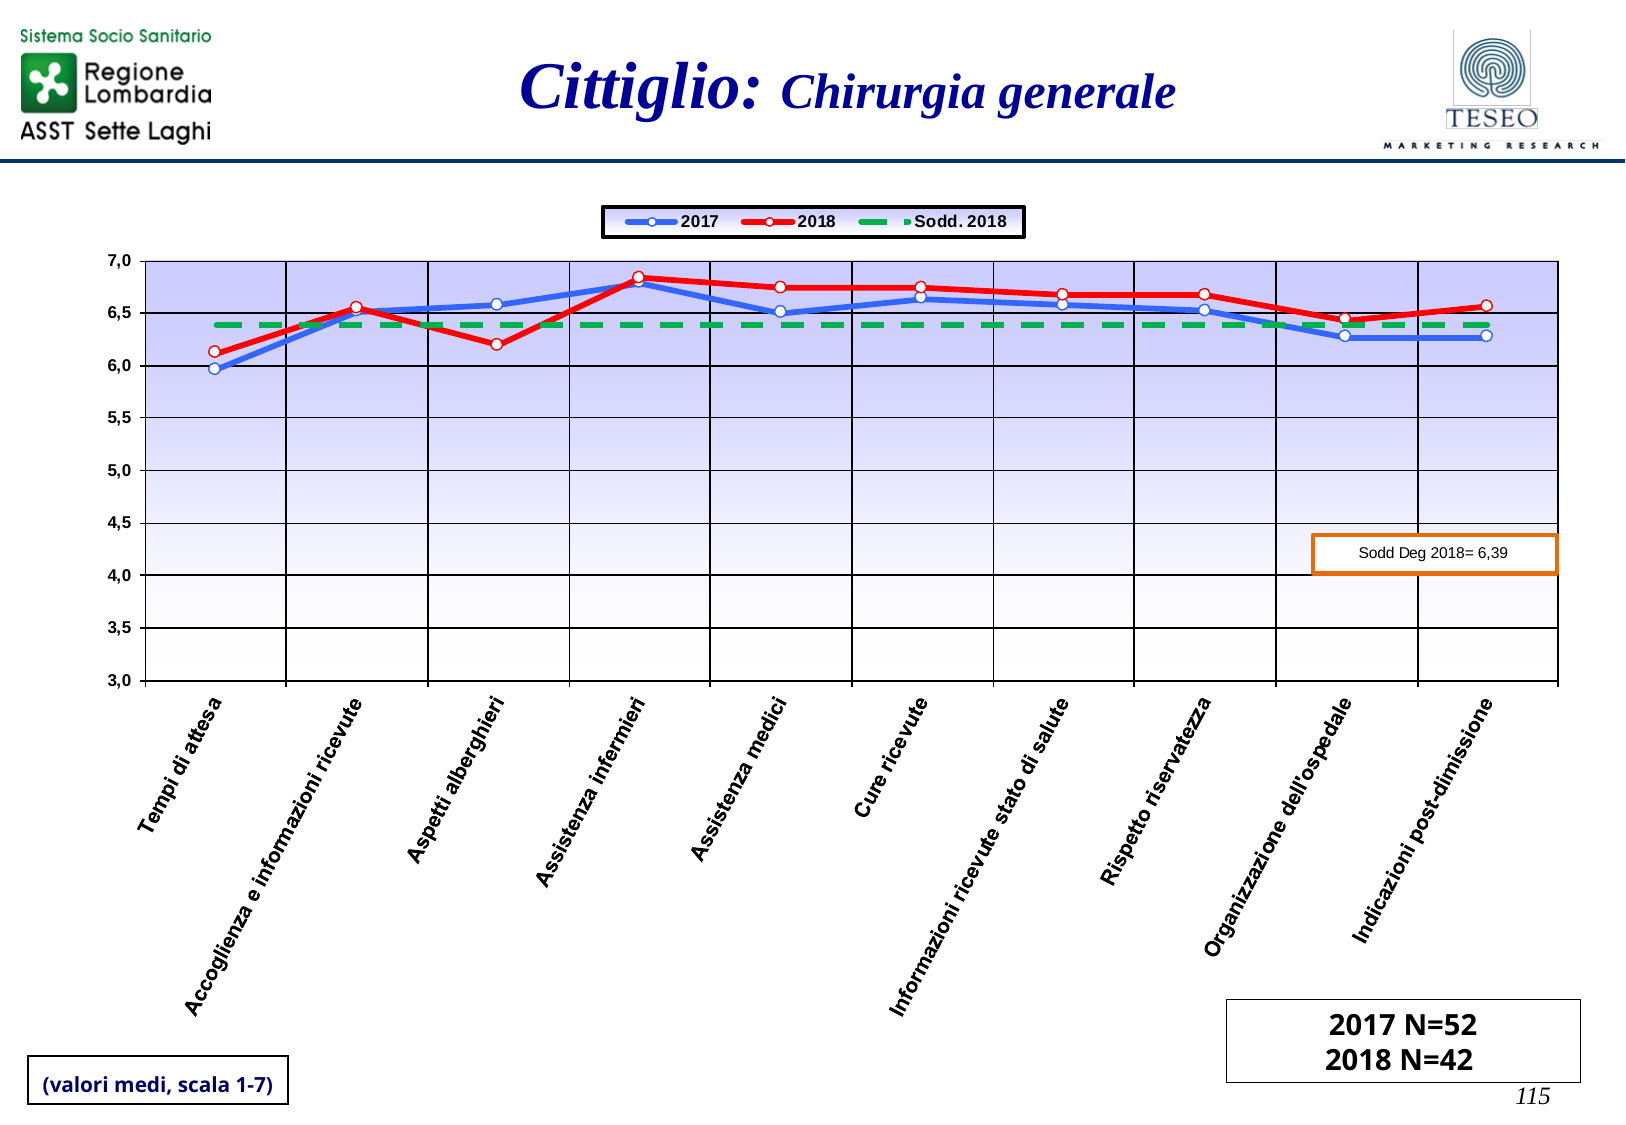

Cittiglio: Chirurgia generale
2017 N=52
2018 N=42
(valori medi, scala 1-7)